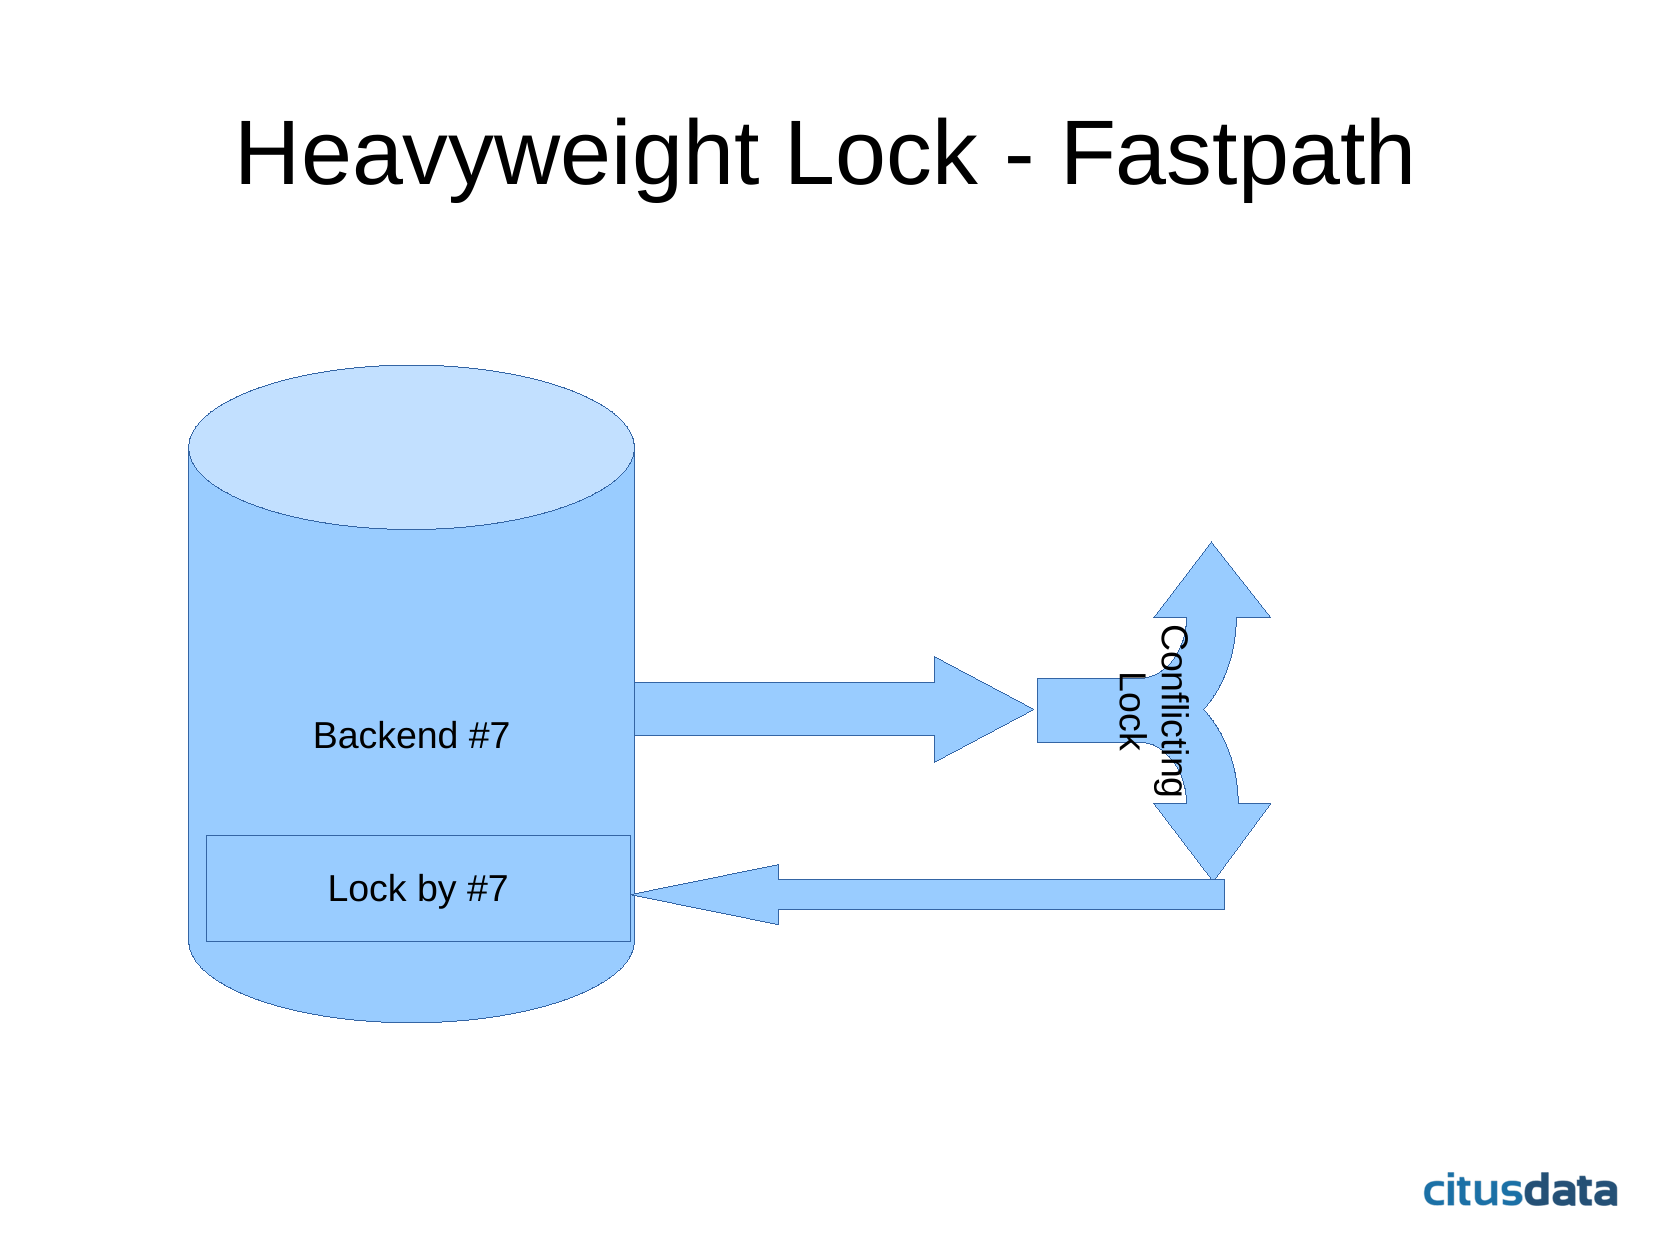

# Heavyweight Lock - Fastpath
Backend #7
Conflicting
Lock
Lock by #7